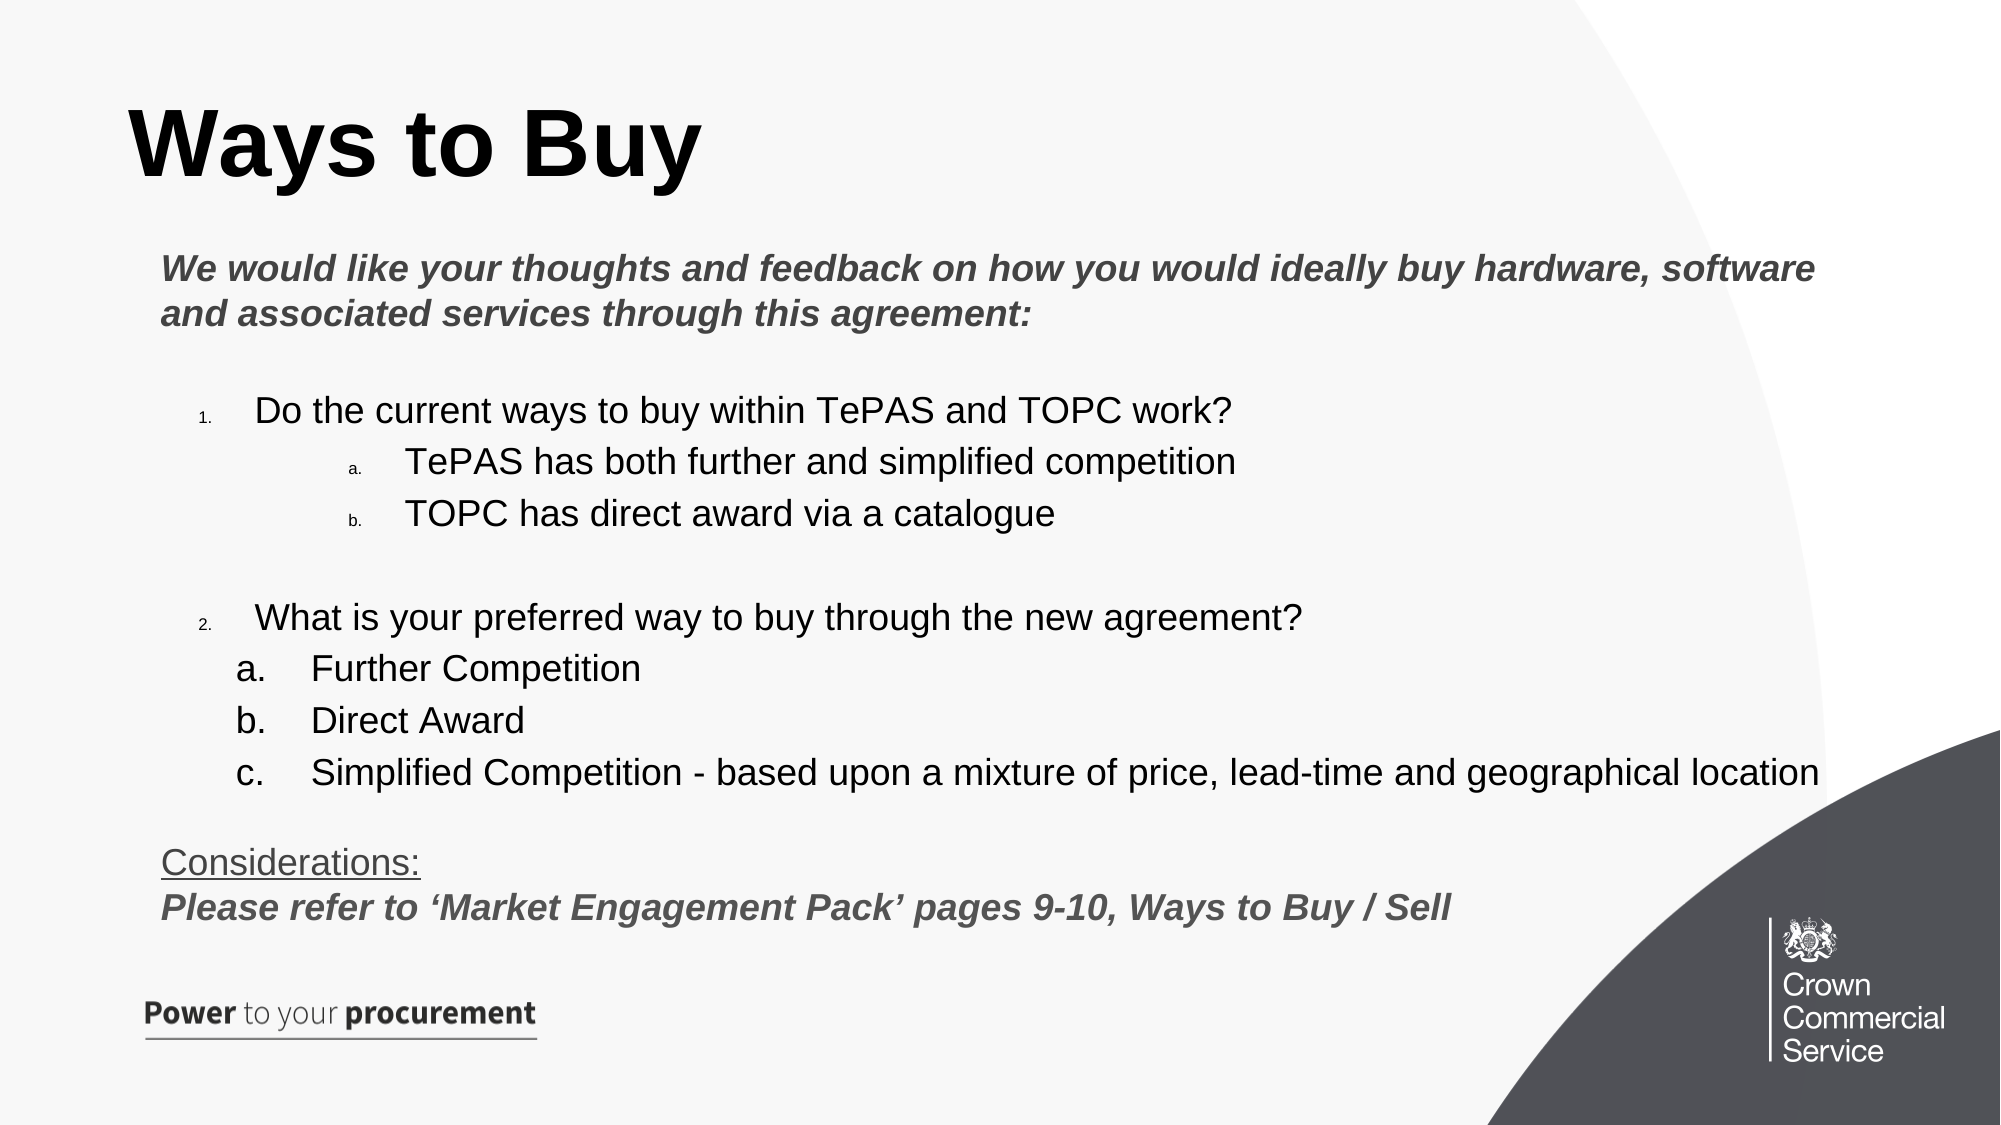

# Ways to Buy
We would like your thoughts and feedback on how you would ideally buy hardware, software and associated services through this agreement:
Do the current ways to buy within TePAS and TOPC work?
TePAS has both further and simplified competition
TOPC has direct award via a catalogue
What is your preferred way to buy through the new agreement?
a. 	Further Competition
b. 	Direct Award
c. 	Simplified Competition - based upon a mixture of price, lead-time and geographical location
Considerations:
Please refer to ‘Market Engagement Pack’ pages 9-10, Ways to Buy / Sell